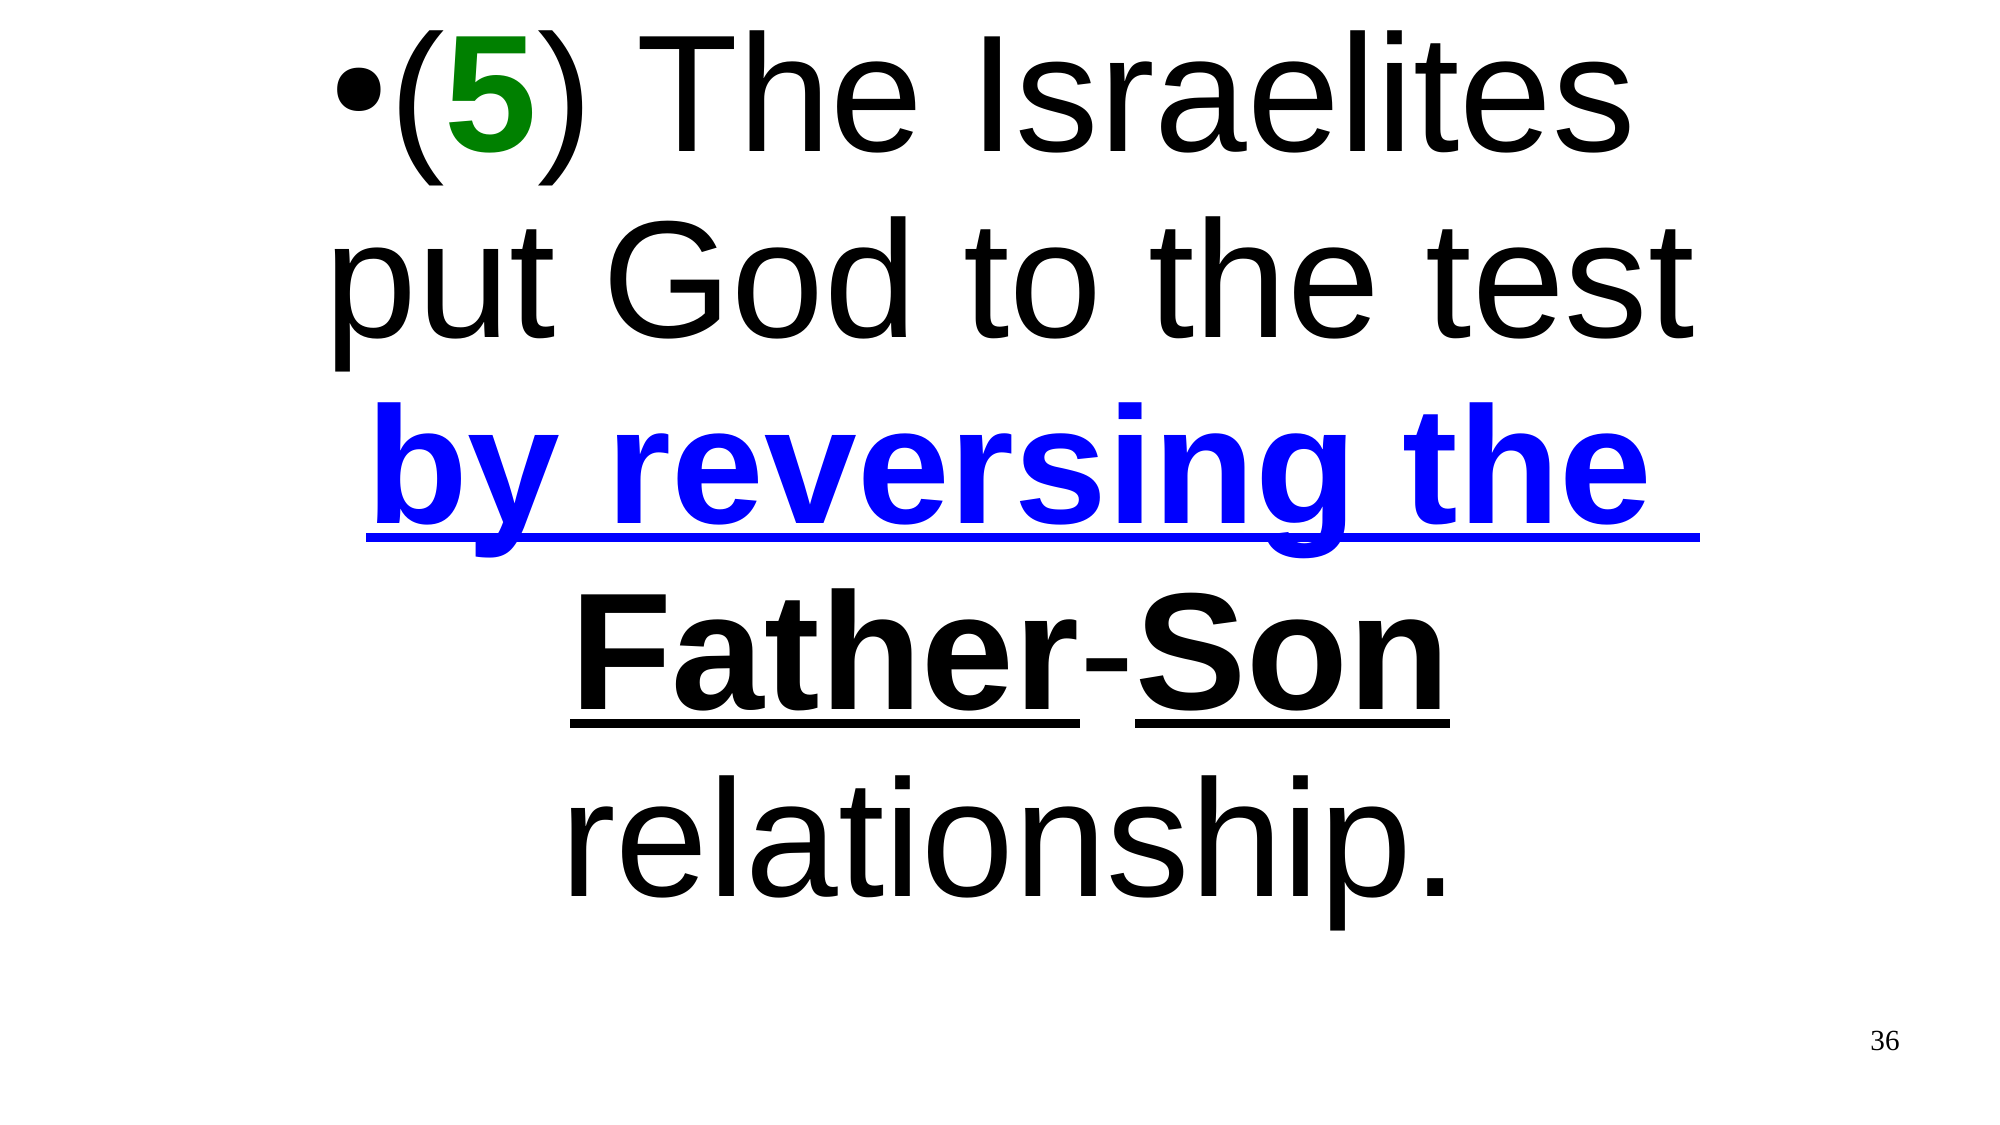

# (5) The Israelites put God to the test by reversing the Father-Son relationship.
36